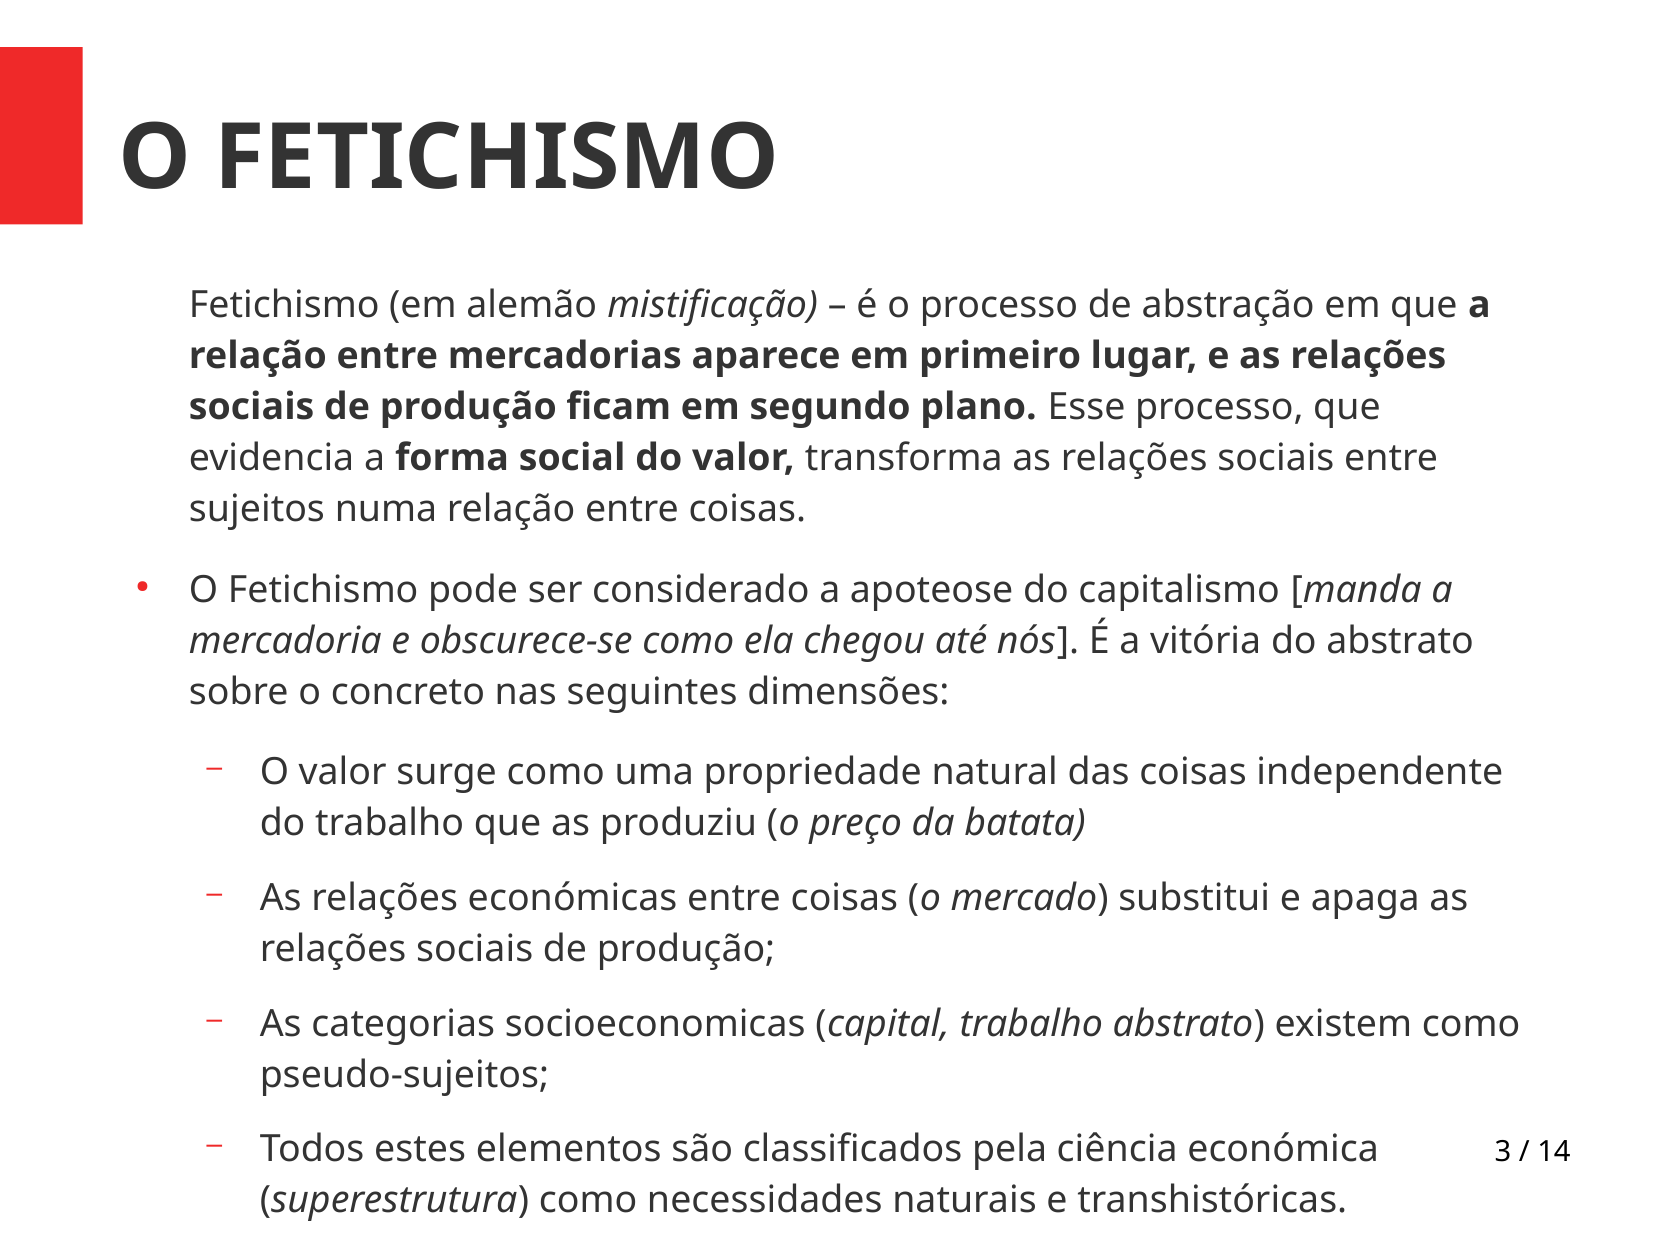

# O FETICHISMO
Fetichismo (em alemão mistificação) – é o processo de abstração em que a relação entre mercadorias aparece em primeiro lugar, e as relações sociais de produção ficam em segundo plano. Esse processo, que evidencia a forma social do valor, transforma as relações sociais entre sujeitos numa relação entre coisas.
O Fetichismo pode ser considerado a apoteose do capitalismo [manda a mercadoria e obscurece-se como ela chegou até nós]. É a vitória do abstrato sobre o concreto nas seguintes dimensões:
O valor surge como uma propriedade natural das coisas independente do trabalho que as produziu (o preço da batata)
As relações económicas entre coisas (o mercado) substitui e apaga as relações sociais de produção;
As categorias socioeconomicas (capital, trabalho abstrato) existem como pseudo-sujeitos;
Todos estes elementos são classificados pela ciência económica (superestrutura) como necessidades naturais e transhistóricas.
3